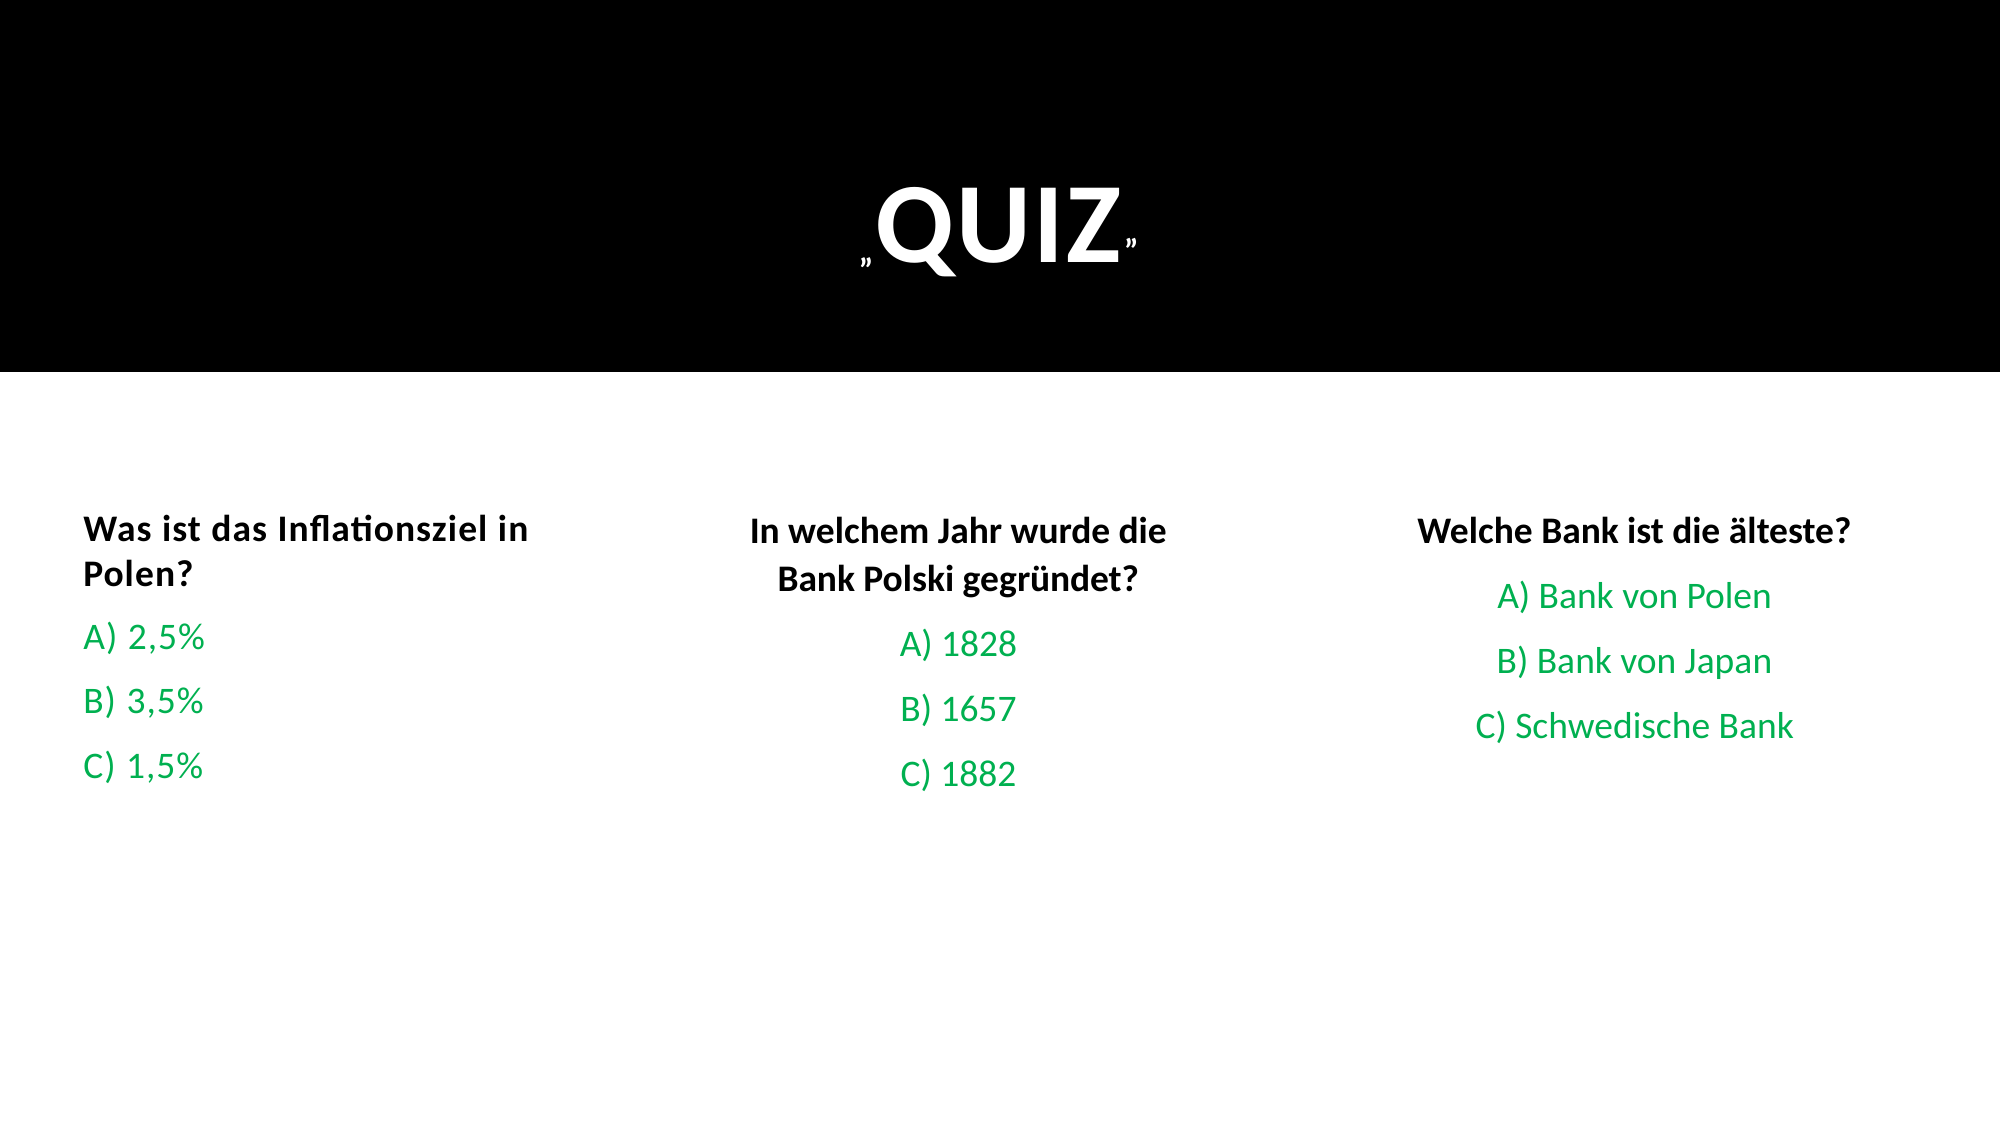

# „QUIZ”
Was ist das Inflationsziel in Polen?
A) 2,5%
B) 3,5%
C) 1,5%
In welchem ​​Jahr wurde die Bank Polski gegründet?
A) 1828
B) 1657
C) 1882
Welche Bank ist die älteste?
A) Bank von Polen
B) Bank von Japan
C) Schwedische Bank